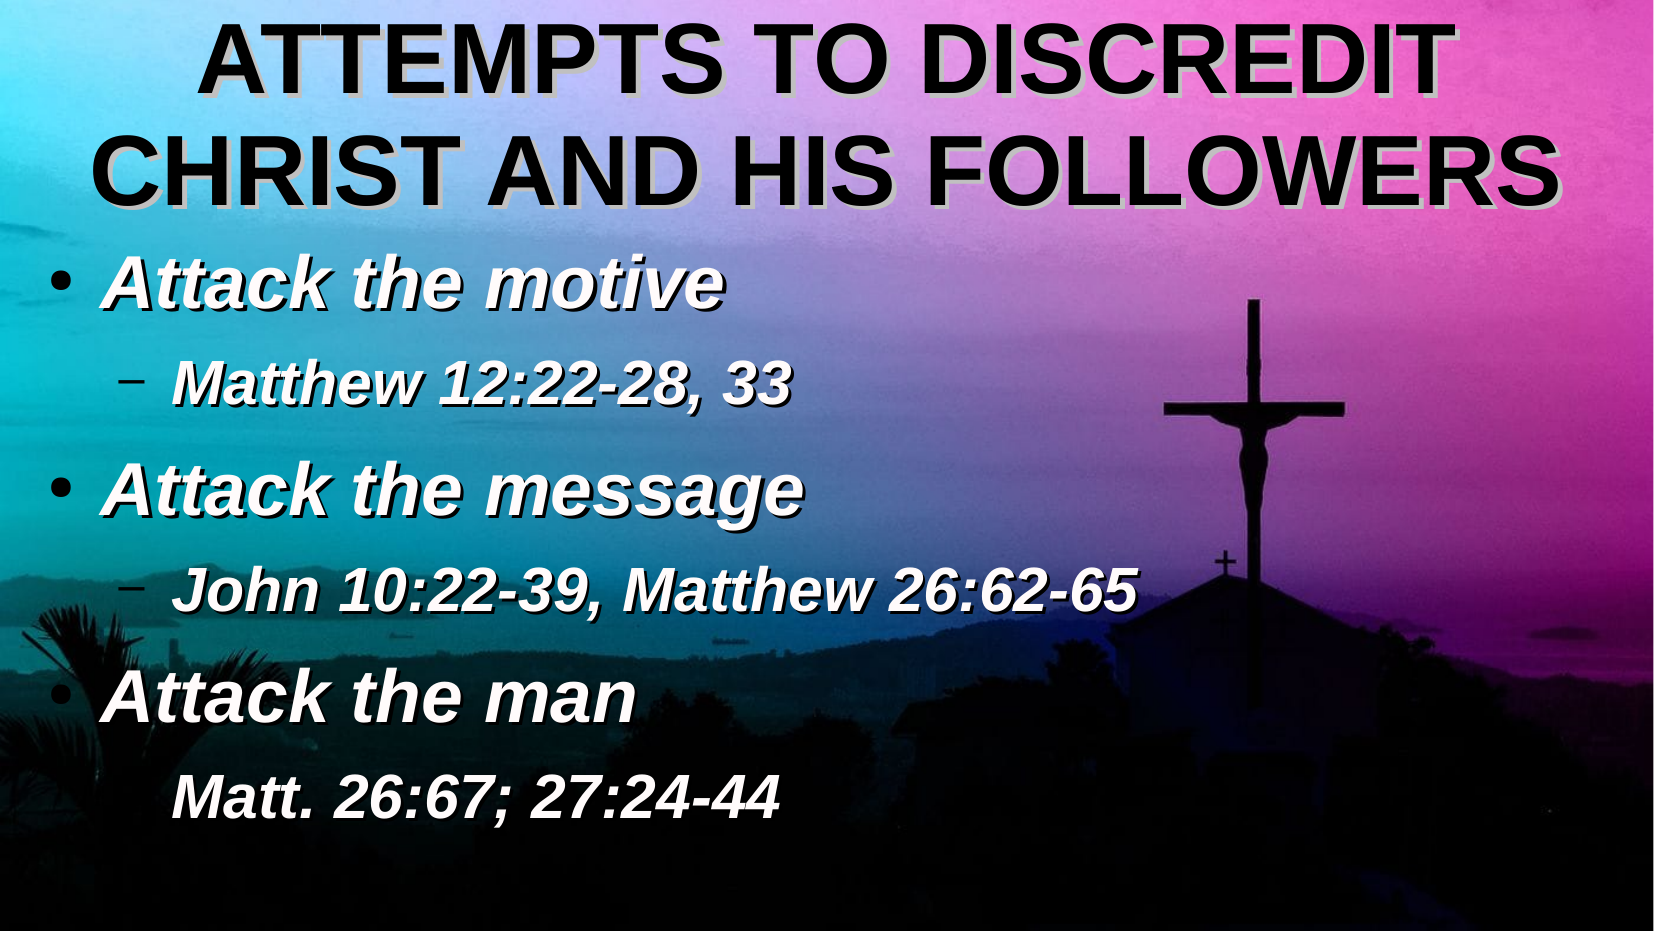

# ATTEMPTS TO DISCREDIT CHRIST AND HIS FOLLOWERS
Attack the motive
Matthew 12:22-28, 33
Attack the message
John 10:22-39, Matthew 26:62-65
Attack the man
Matt. 26:67; 27:24-44